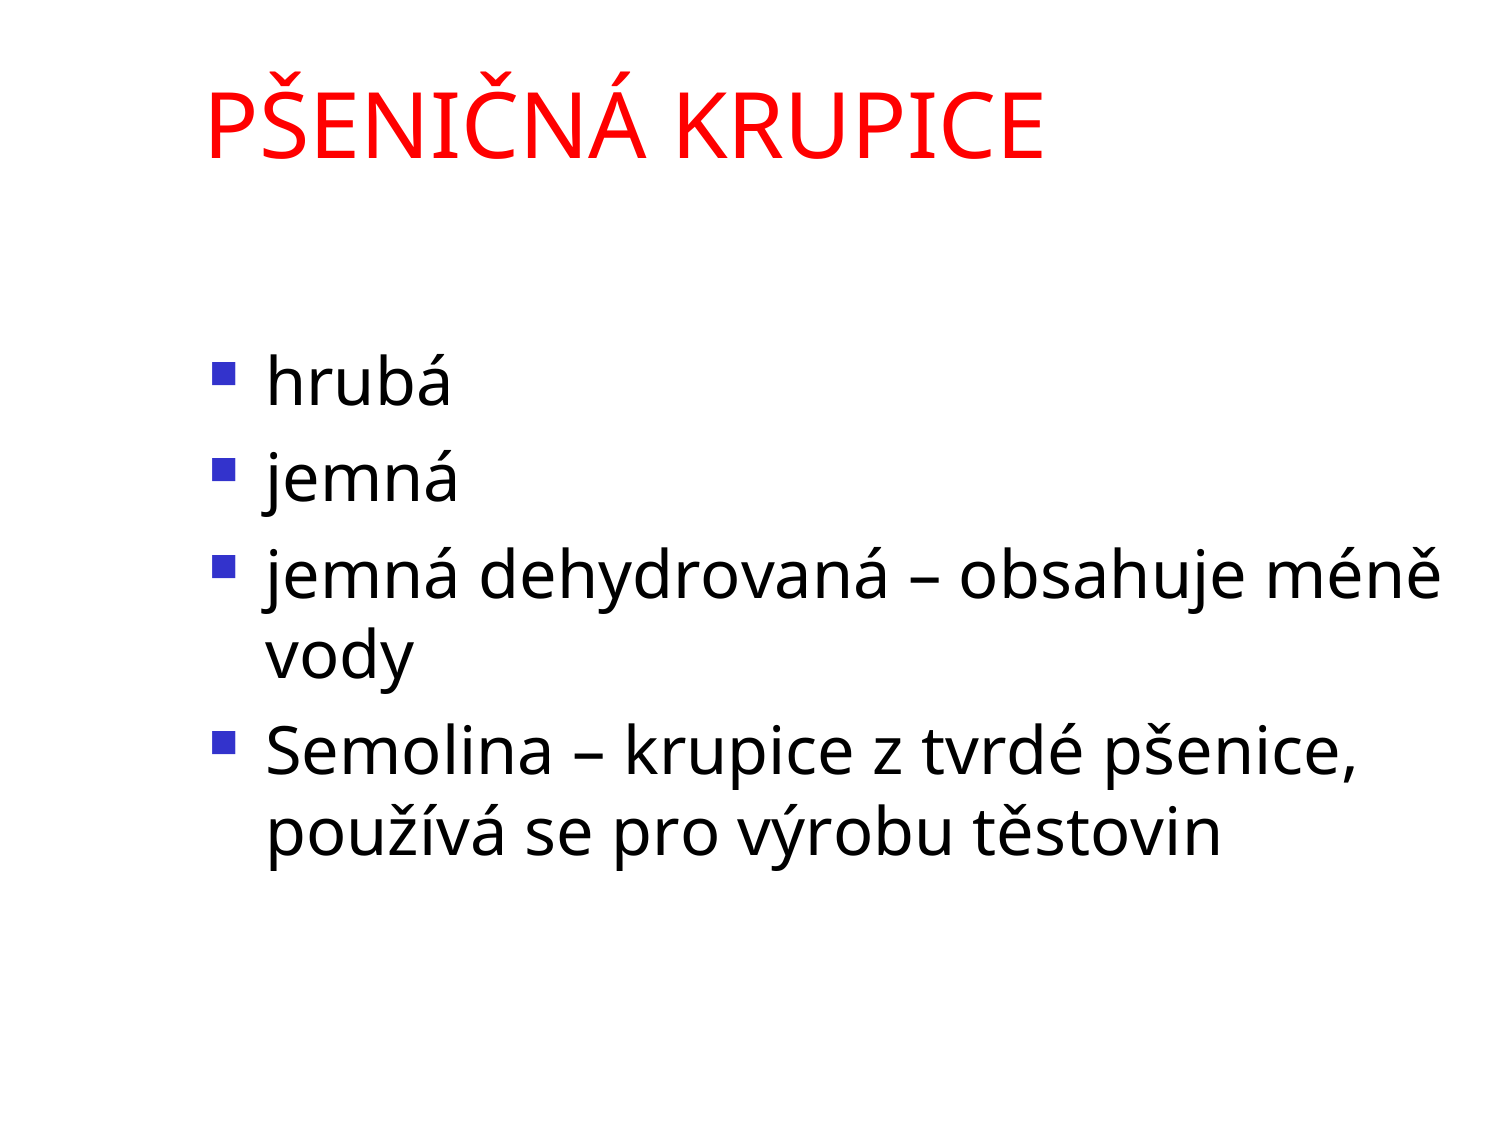

# PŠENIČNÁ KRUPICE
hrubá
jemná
jemná dehydrovaná – obsahuje méně vody
Semolina – krupice z tvrdé pšenice, používá se pro výrobu těstovin